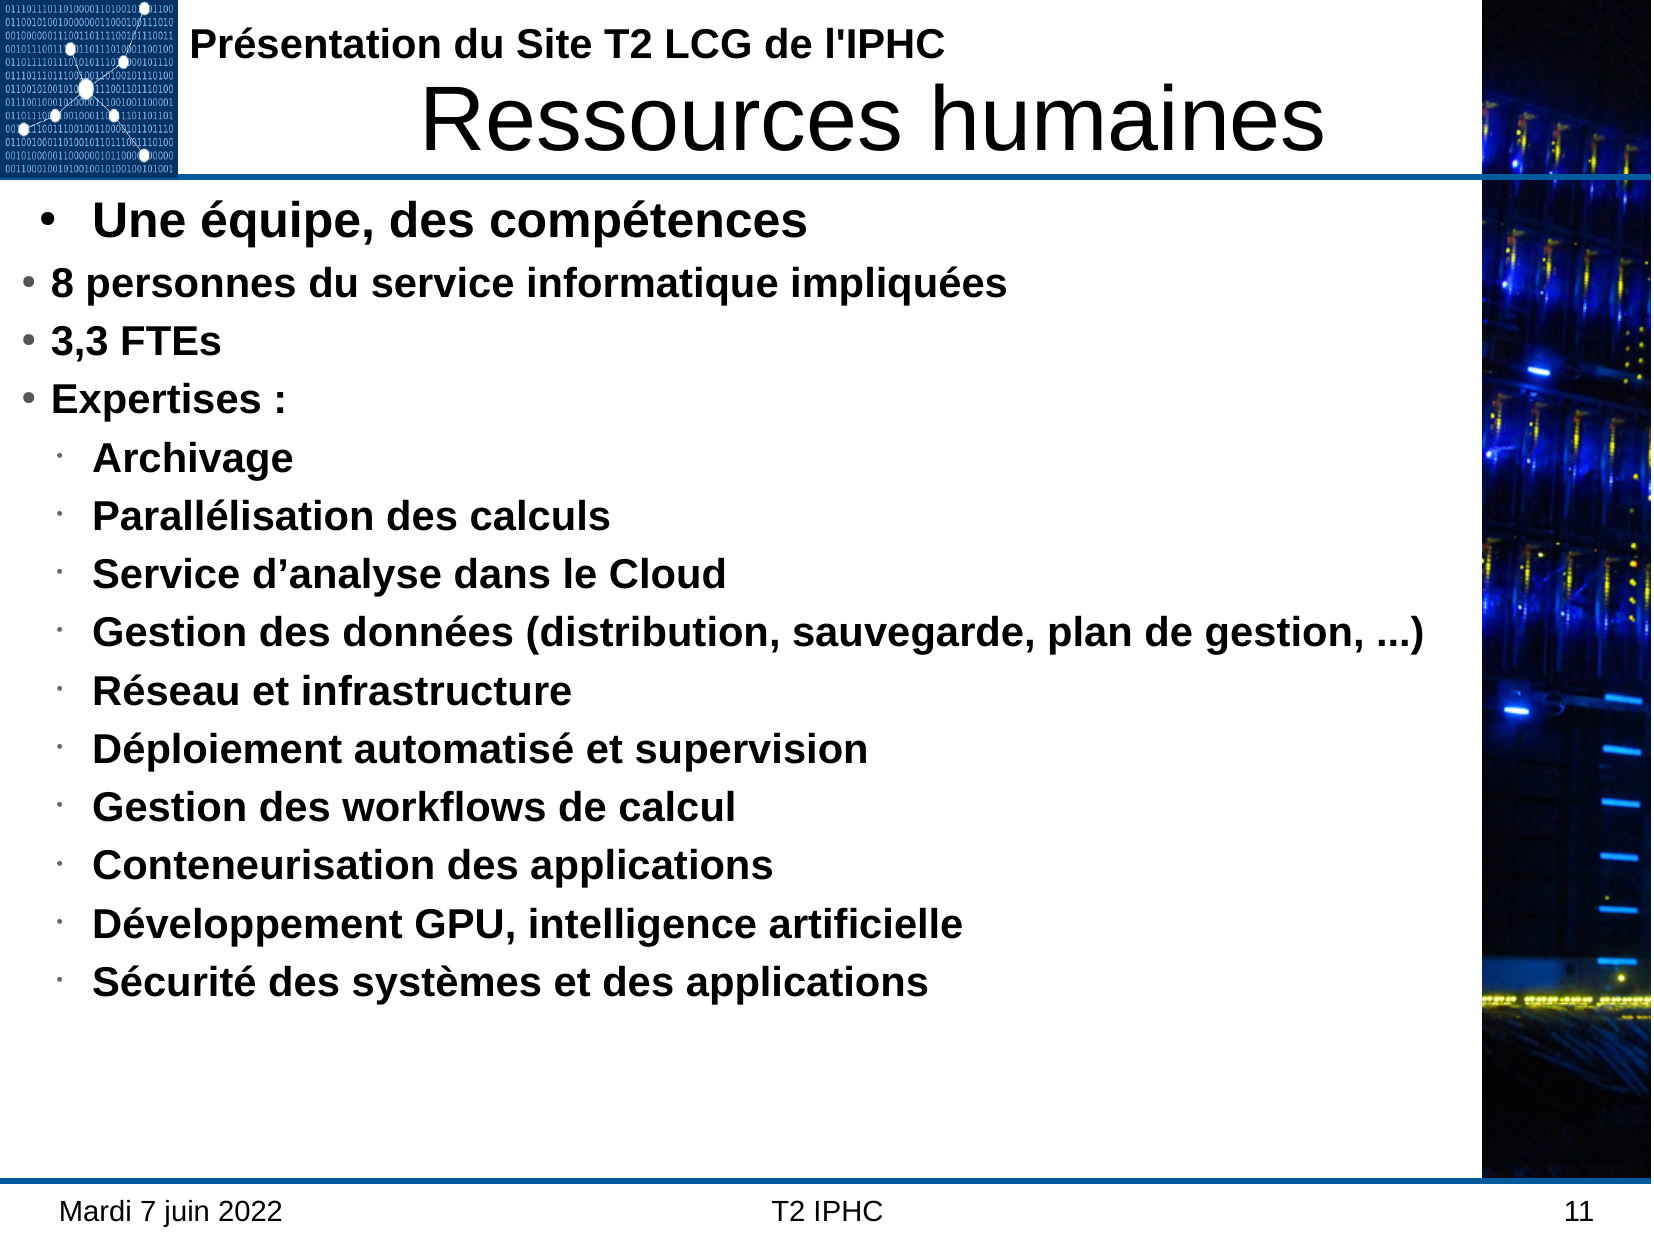

# Ressources humaines
Une équipe, des compétences
8 personnes du service informatique impliquées
3,3 FTEs
Expertises :
Archivage
Parallélisation des calculs
Service d’analyse dans le Cloud
Gestion des données (distribution, sauvegarde, plan de gestion, ...)
Réseau et infrastructure
Déploiement automatisé et supervision
Gestion des workflows de calcul
Conteneurisation des applications
Développement GPU, intelligence artificielle
Sécurité des systèmes et des applications
30 juin 2016
T2 IPHC
11